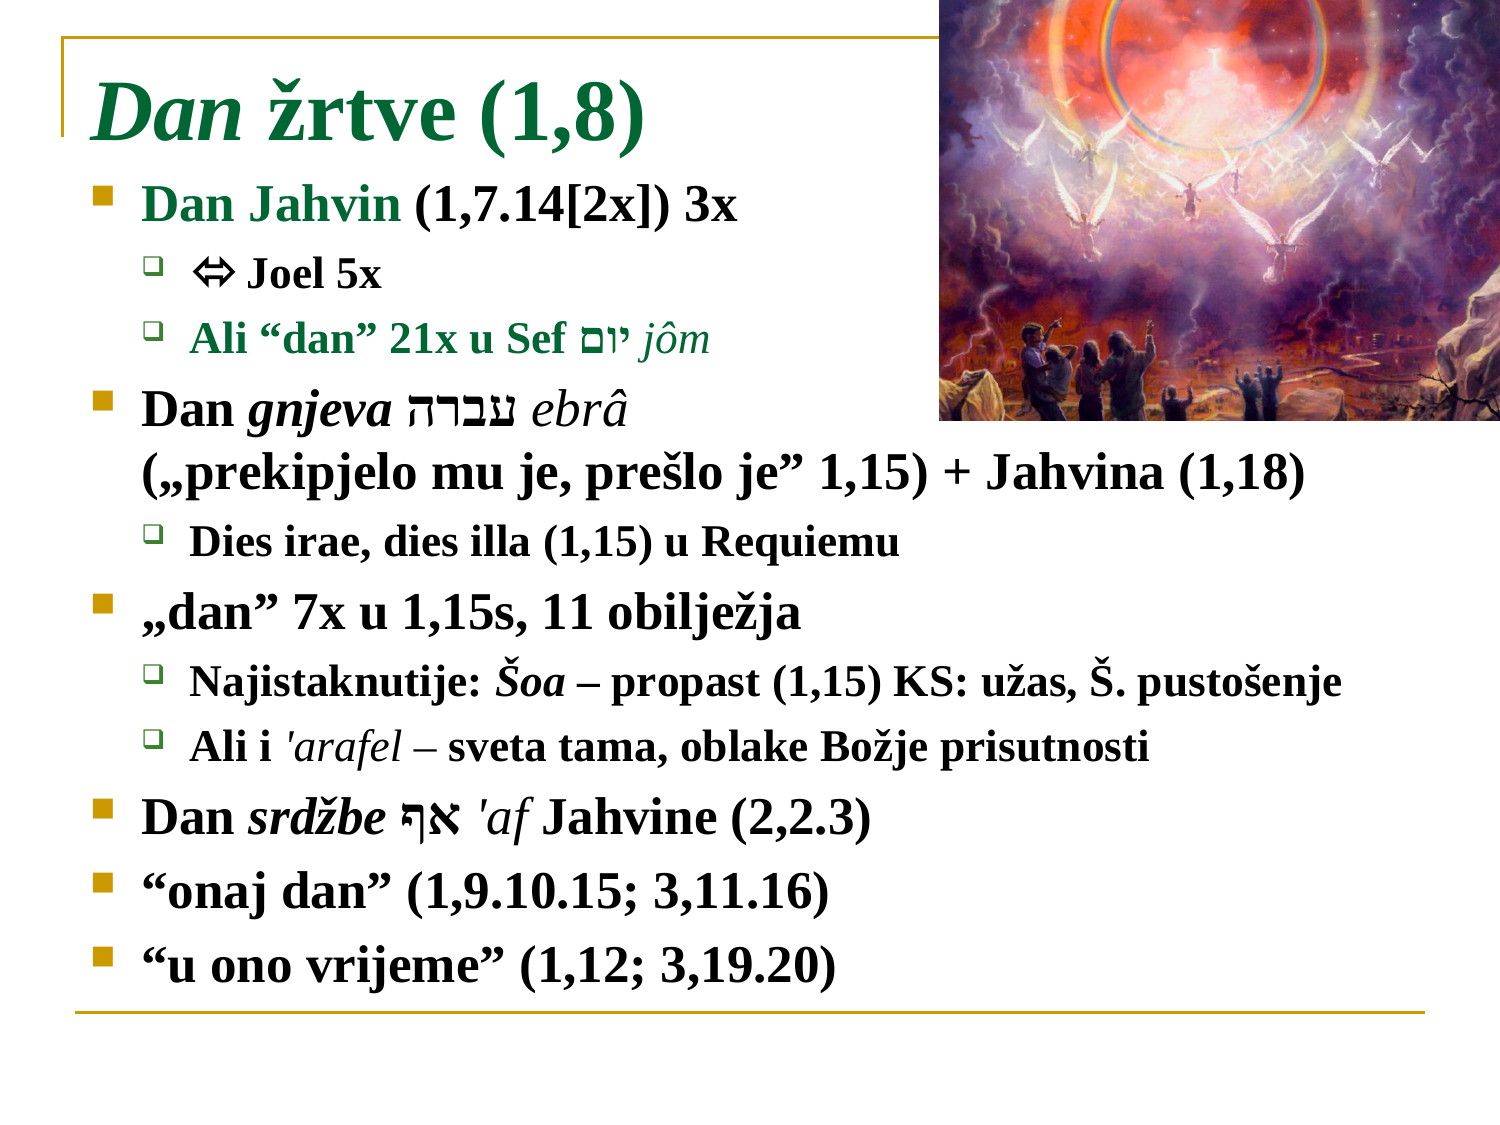

# Dan žrtve (1,8)
Dan Jahvin (1,7.14[2x]) 3x
 Joel 5x
Ali “dan” 21x u Sef יום jôm
Dan gnjeva עברה ebrâ
(„prekipjelo mu je, prešlo je” 1,15) + Jahvina (1,18)
Dies irae, dies illa (1,15) u Requiemu
„dan” 7x u 1,15s, 11 obilježja
Najistaknutije: Šoa – propast (1,15) KS: užas, Š. pustošenje
Ali i 'arafel – sveta tama, oblake Božje prisutnosti
Dan srdžbe אף 'af Jahvine (2,2.3)
“onaj dan” (1,9.10.15; 3,11.16)
“u ono vrijeme” (1,12; 3,19.20)